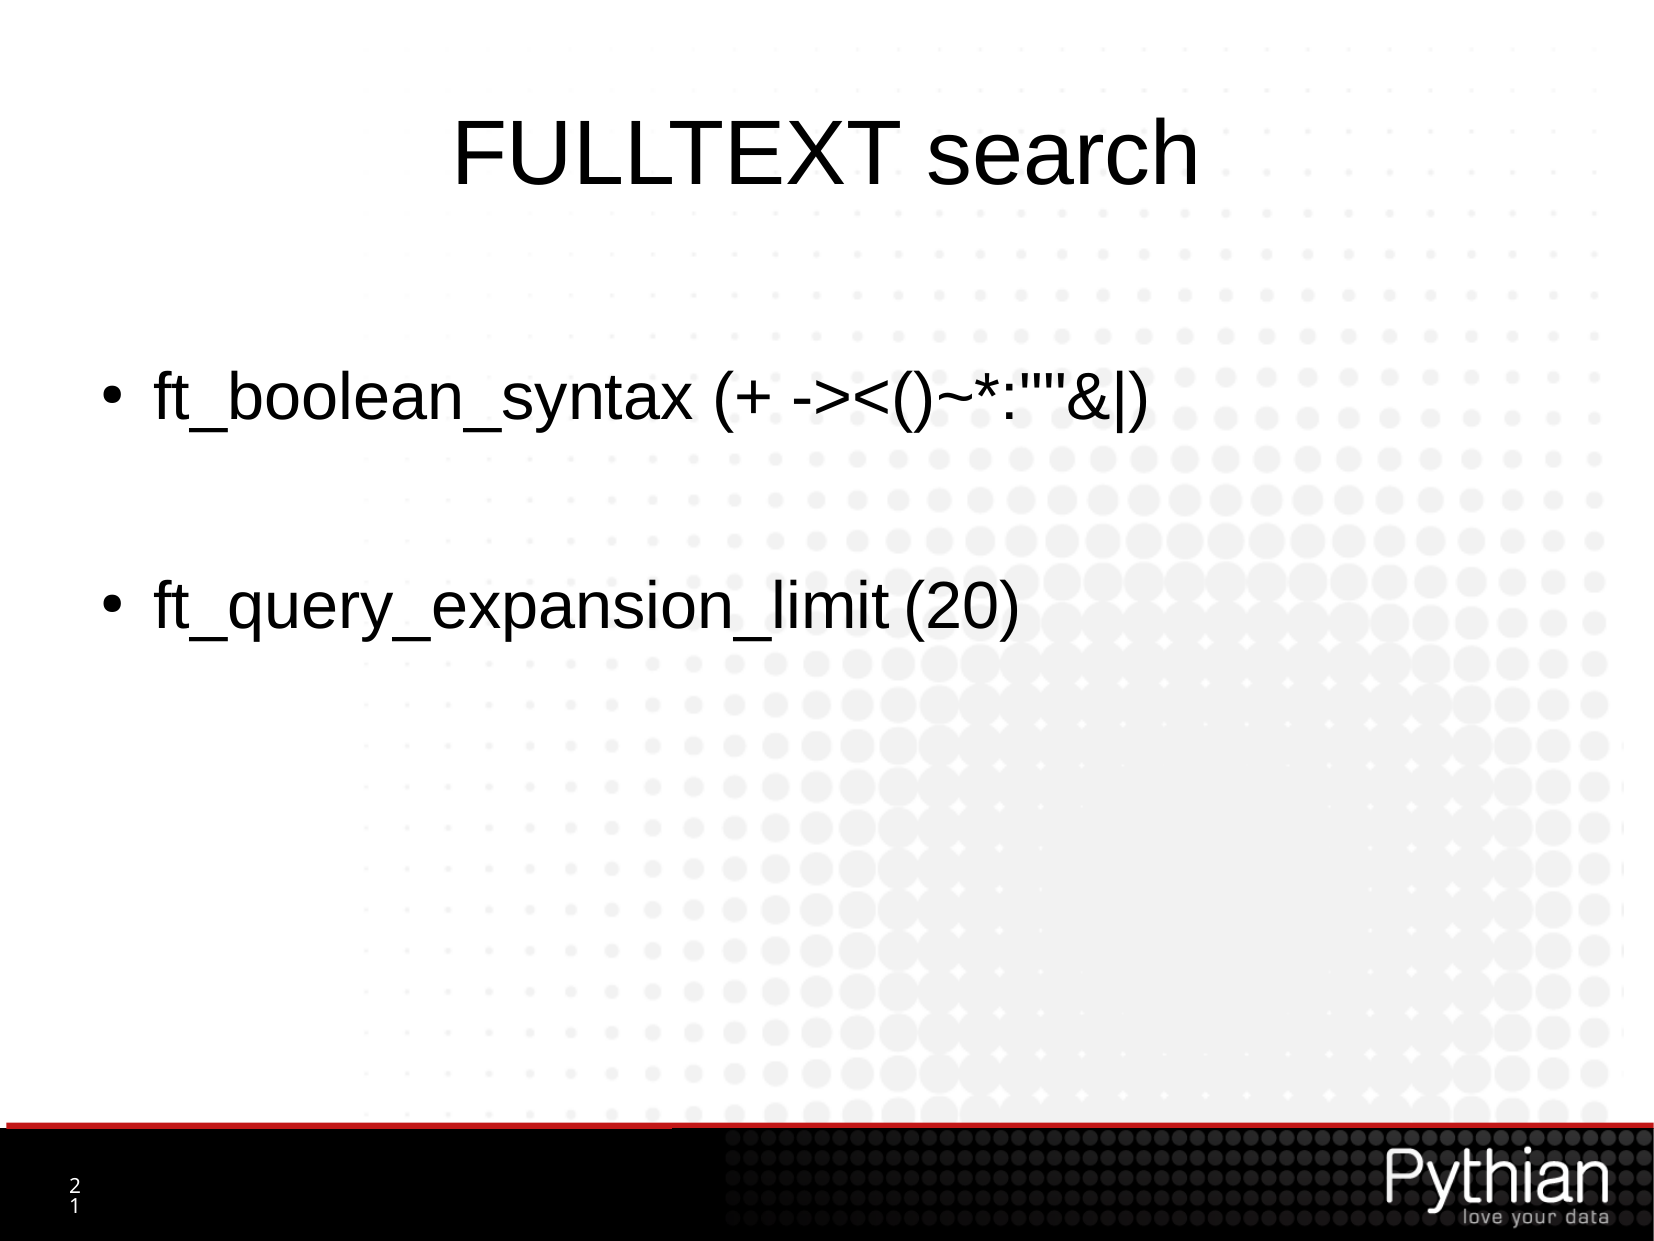

# FULLTEXT search
ft_boolean_syntax (+ -><()~*:""&|)
ft_query_expansion_limit	(20)